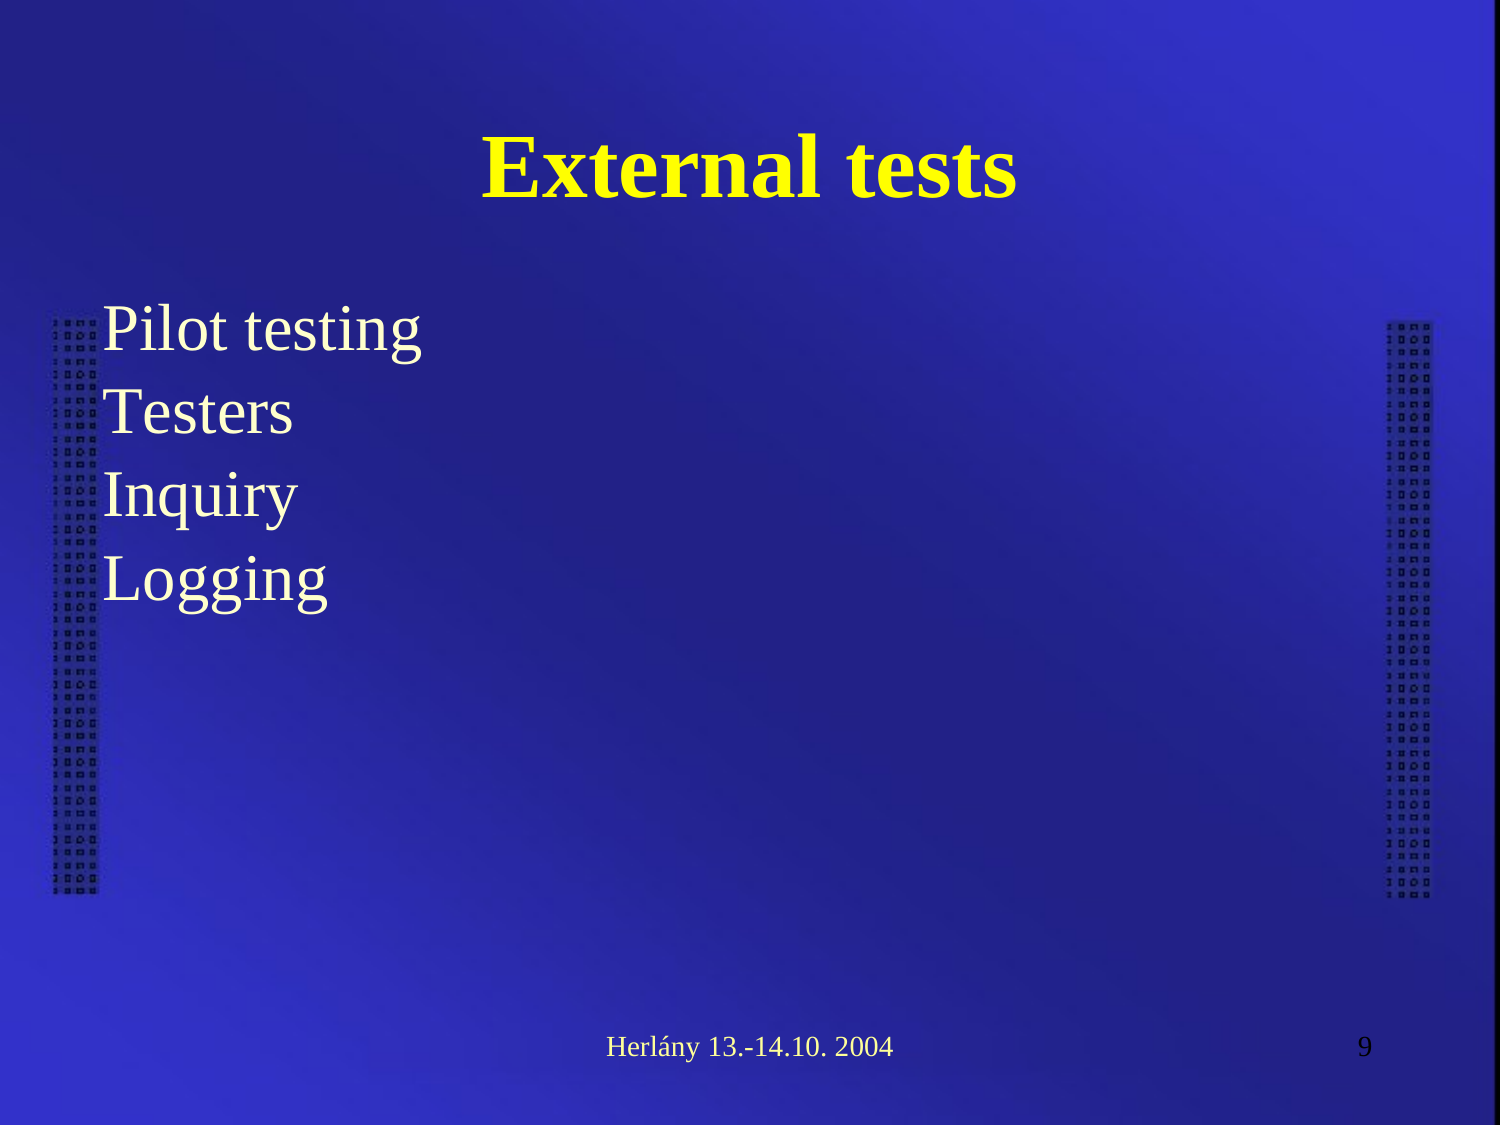

# External tests
Pilot testing
Testers
Inquiry
Logging
Herlány 13.-14.10. 2004